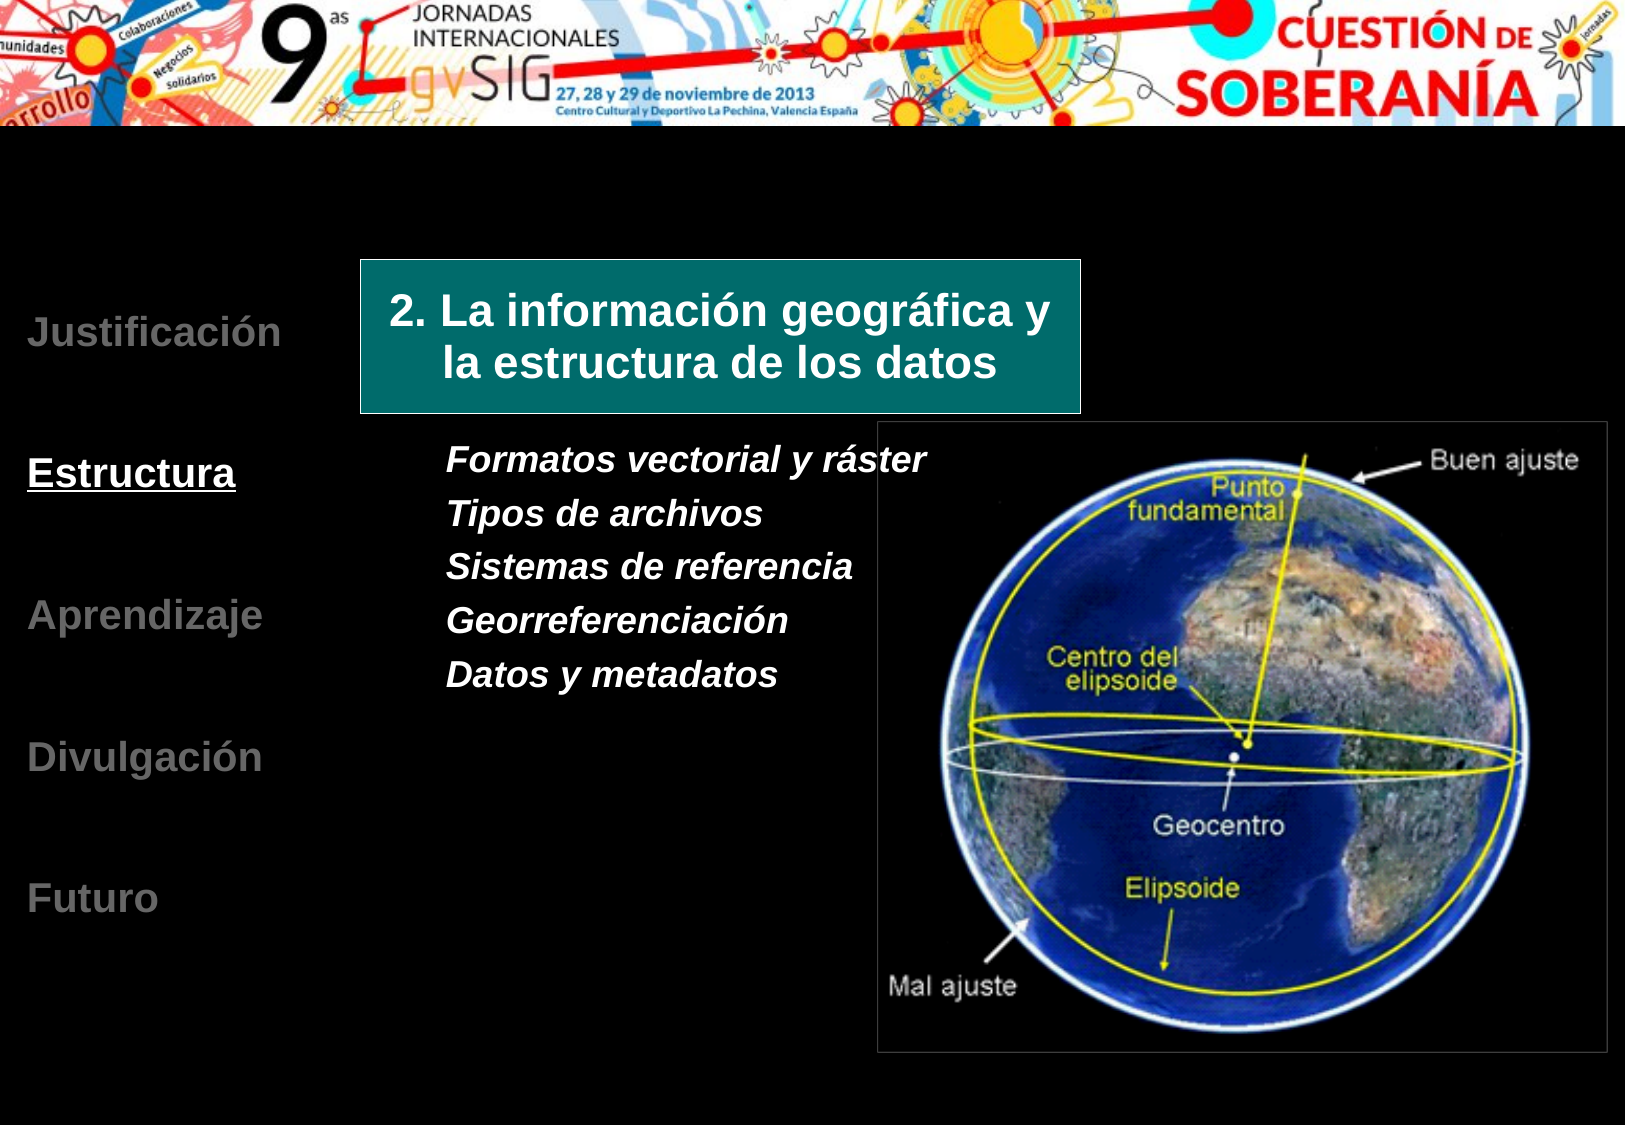

2. La información geográfica y
 la estructura de los datos
Justificación
Estructura
Aprendizaje
Divulgación
Futuro
Formatos vectorial y ráster
Tipos de archivos
Sistemas de referencia
Georreferenciación
Datos y metadatos